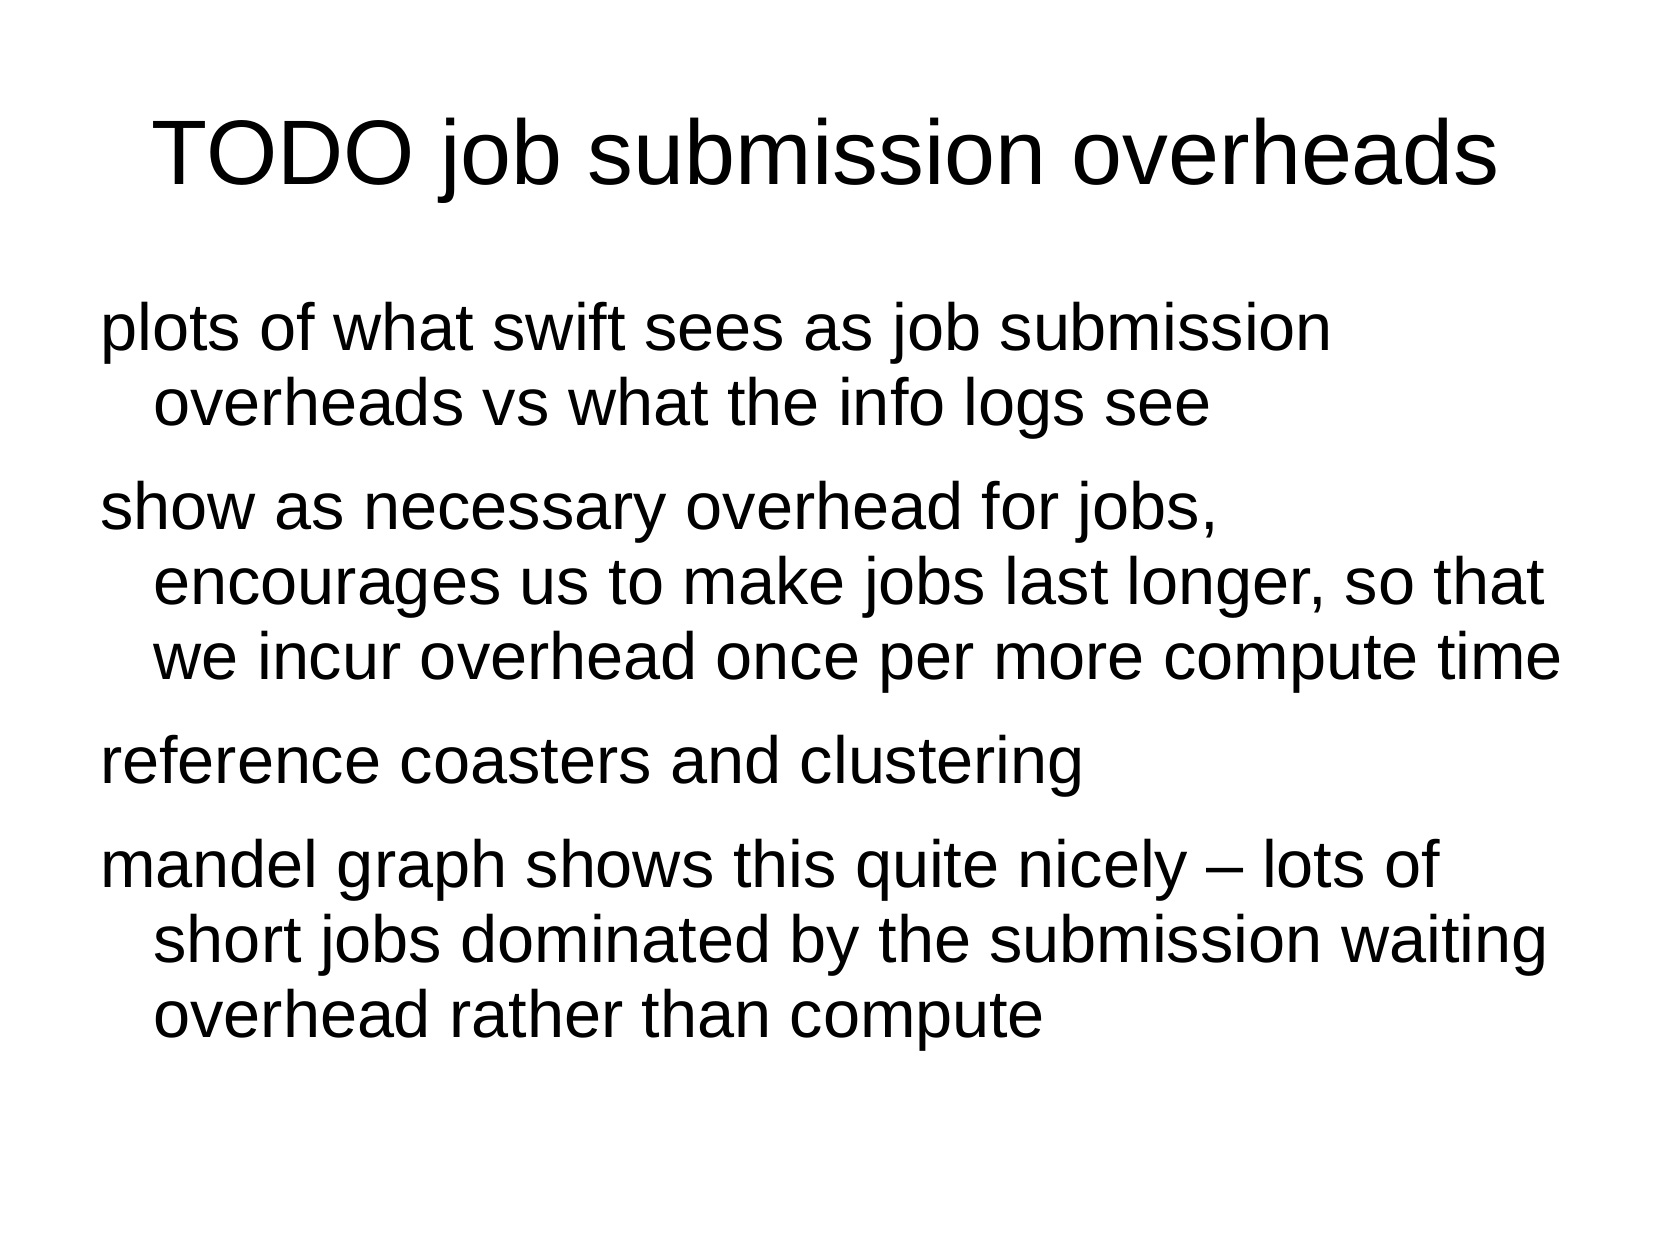

# TODO job submission overheads
plots of what swift sees as job submission overheads vs what the info logs see
show as necessary overhead for jobs, encourages us to make jobs last longer, so that we incur overhead once per more compute time
reference coasters and clustering
mandel graph shows this quite nicely – lots of short jobs dominated by the submission waiting overhead rather than compute